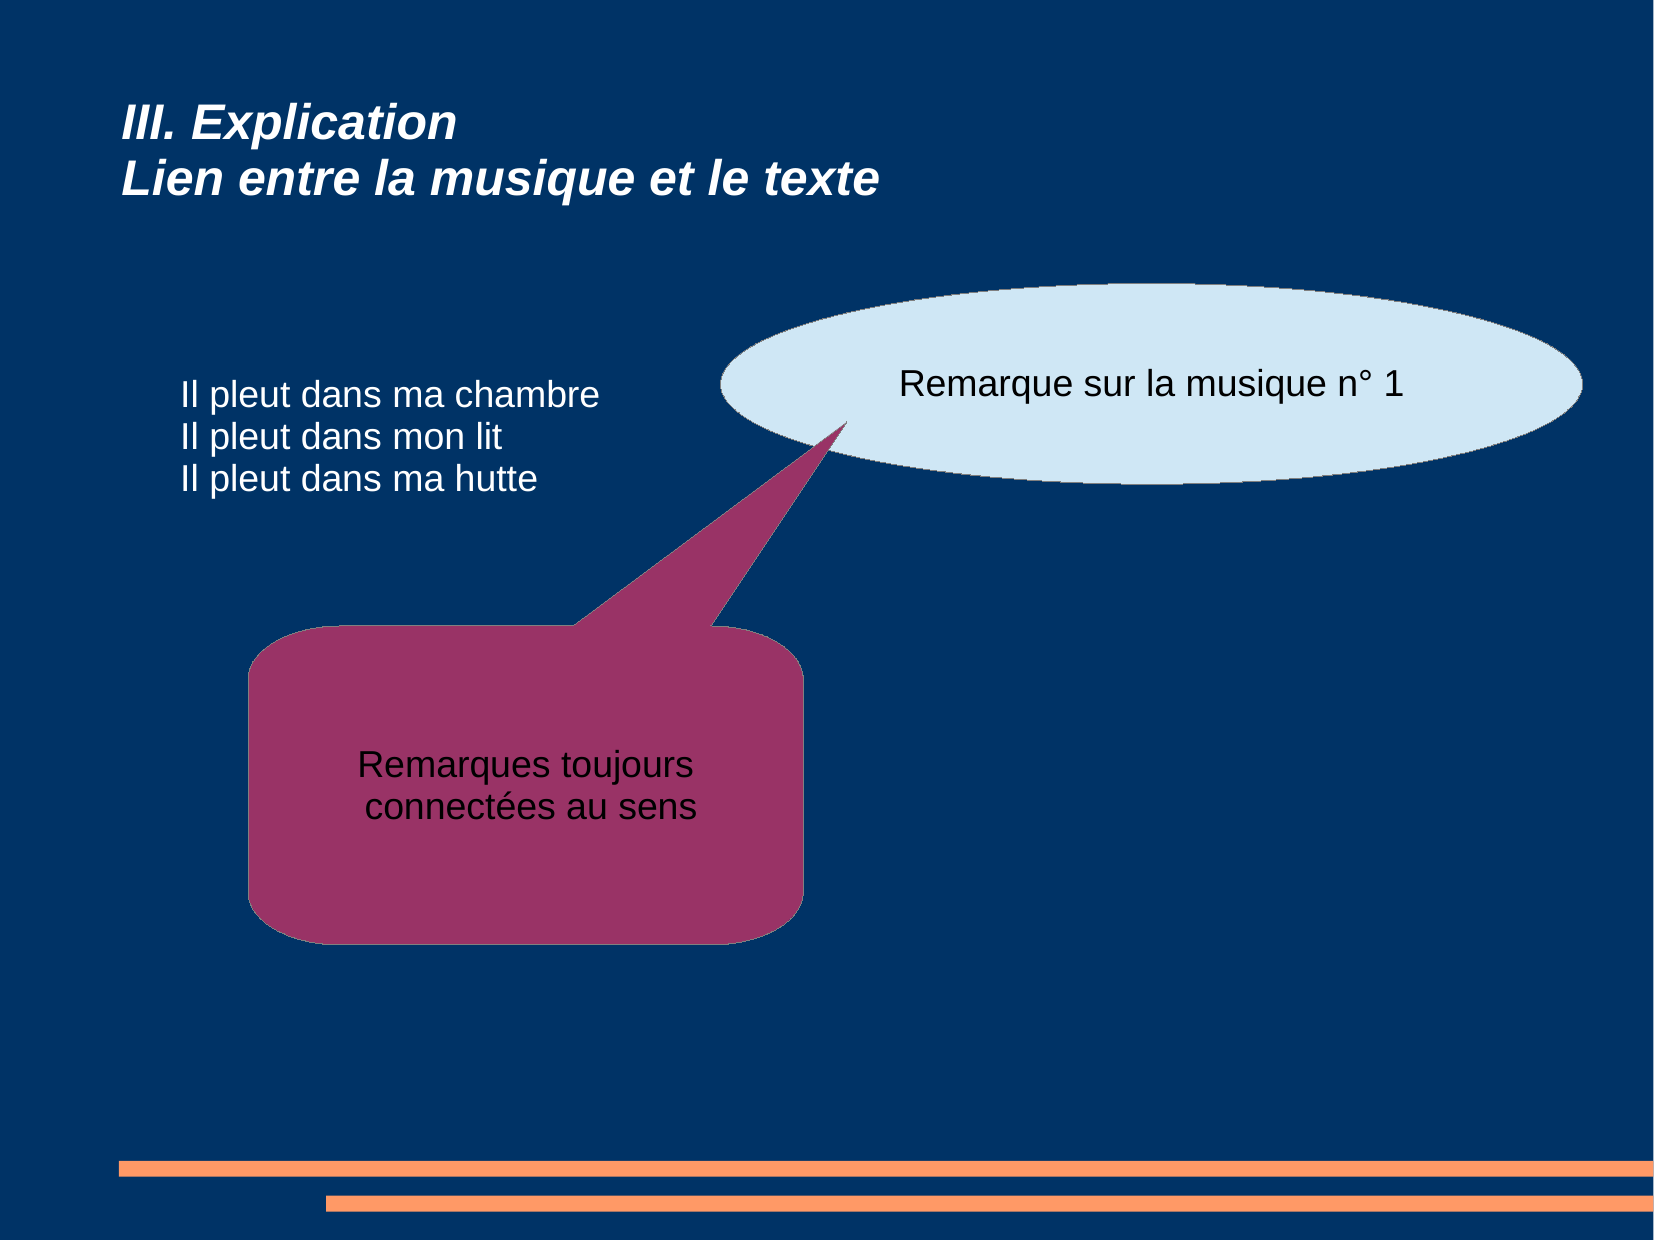

# III. Explication Lien entre la musique et le texte
Remarque sur la musique n° 1
Il pleut dans ma chambre
Il pleut dans mon lit
Il pleut dans ma hutte
Remarques toujours
 connectées au sens